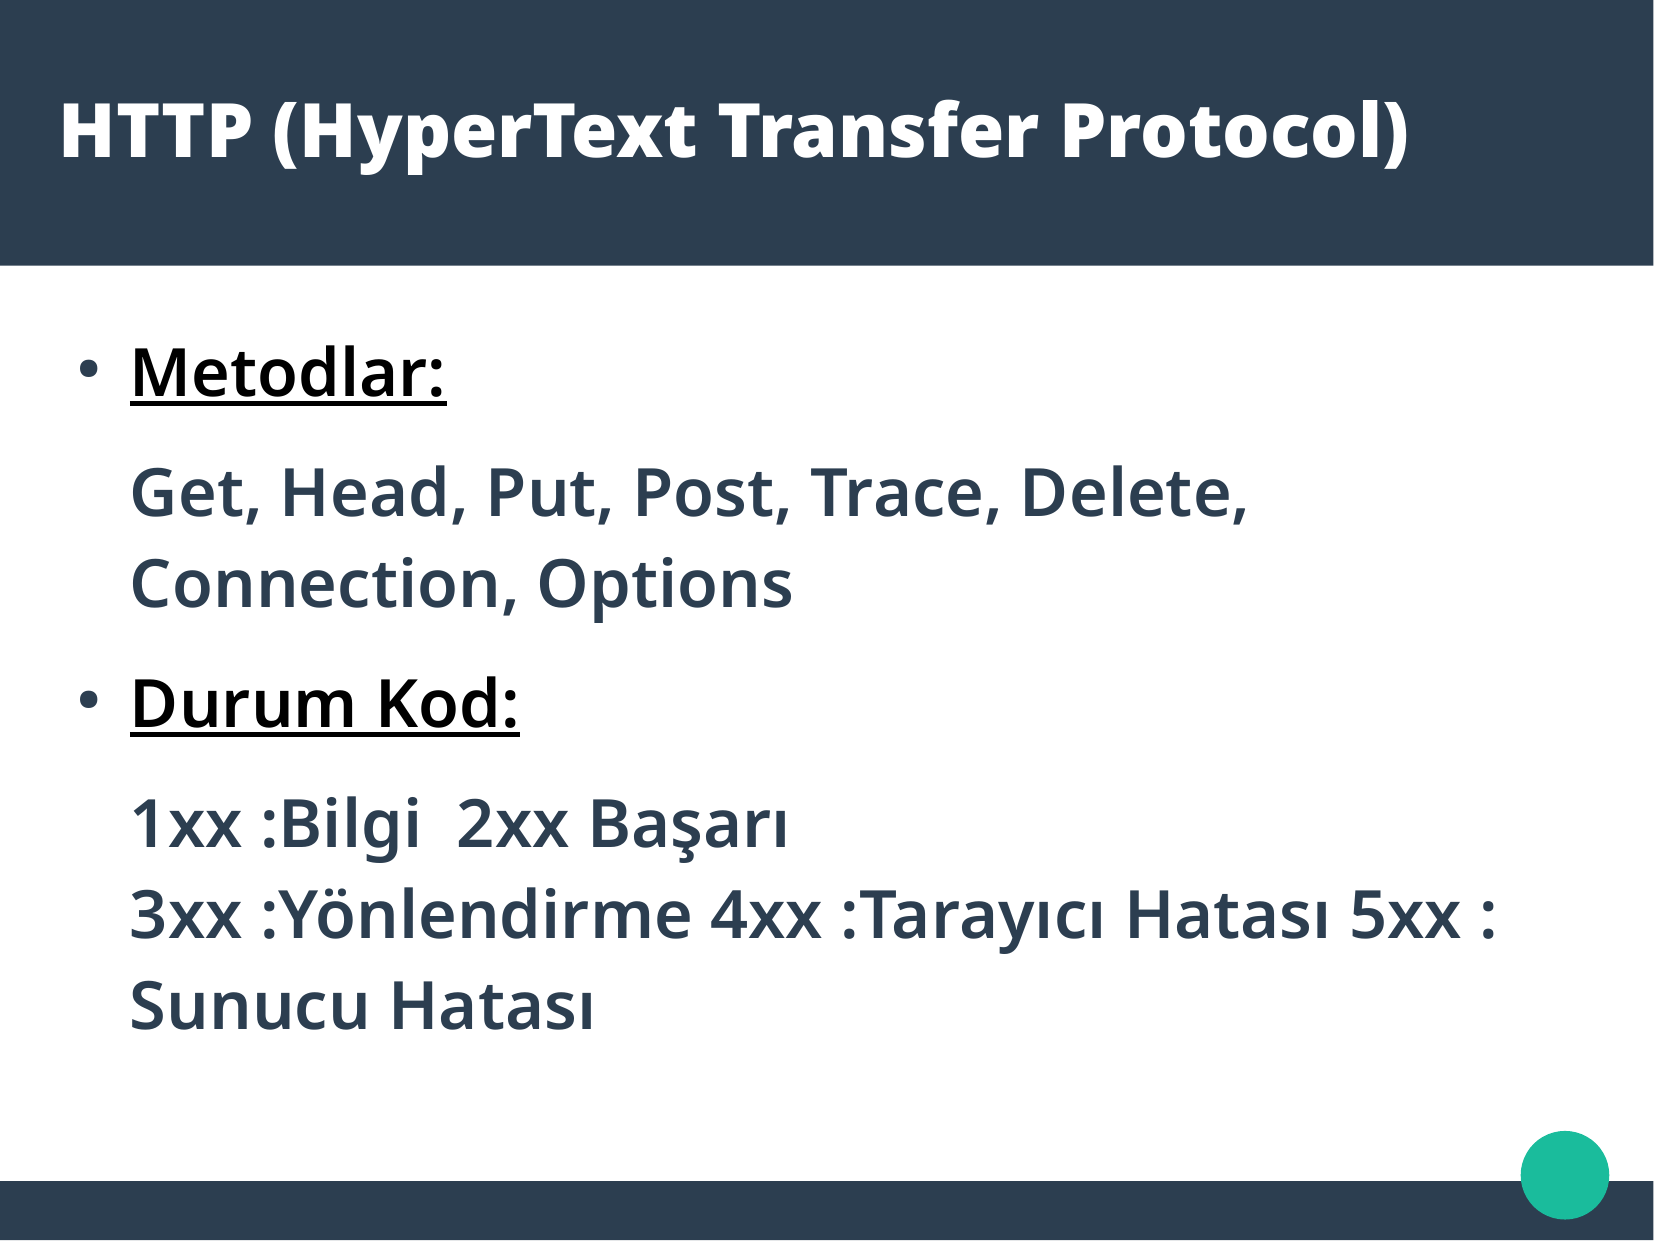

# HTTP (HyperText Transfer Protocol)
Metodlar:
Get, Head, Put, Post, Trace, Delete, Connection, Options
Durum Kod:
1xx :Bilgi 2xx Başarı 3xx :Yönlendirme 4xx :Tarayıcı Hatası 5xx : Sunucu Hatası